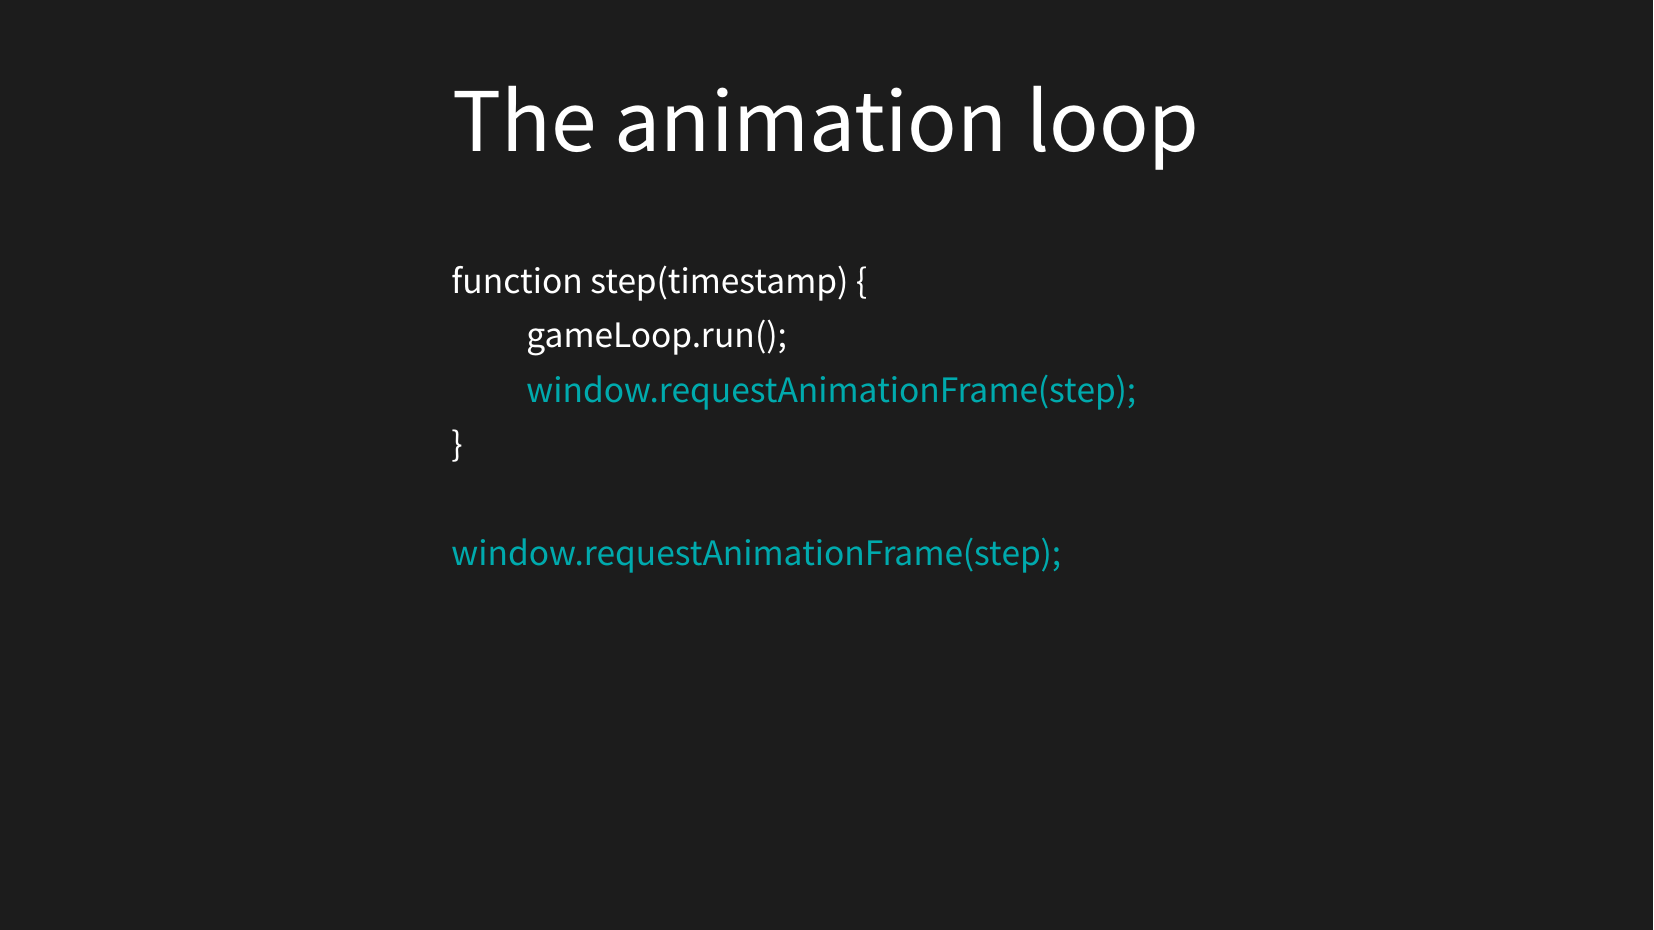

# The animation loop
function step(timestamp) {
 	gameLoop.run();
	window.requestAnimationFrame(step);
}
window.requestAnimationFrame(step);